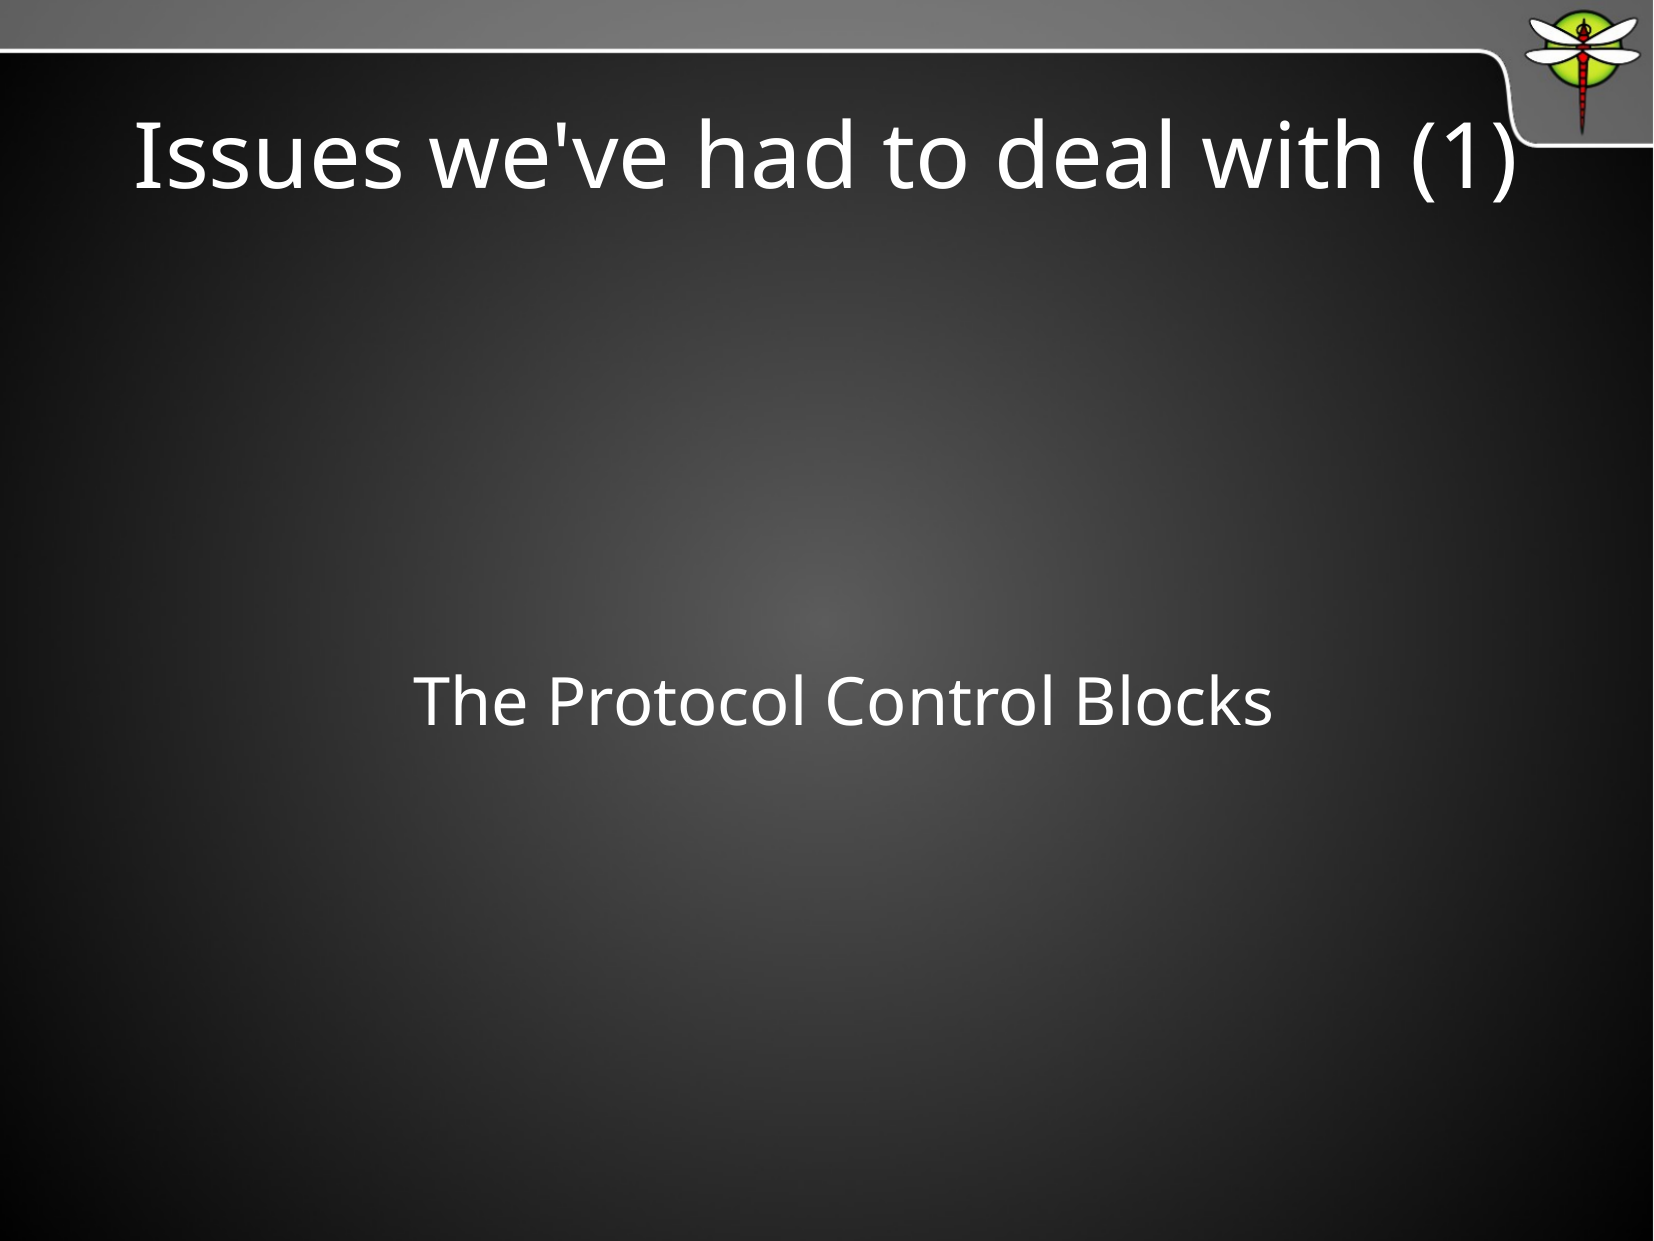

# Issues we've had to deal with (1)
The Protocol Control Blocks